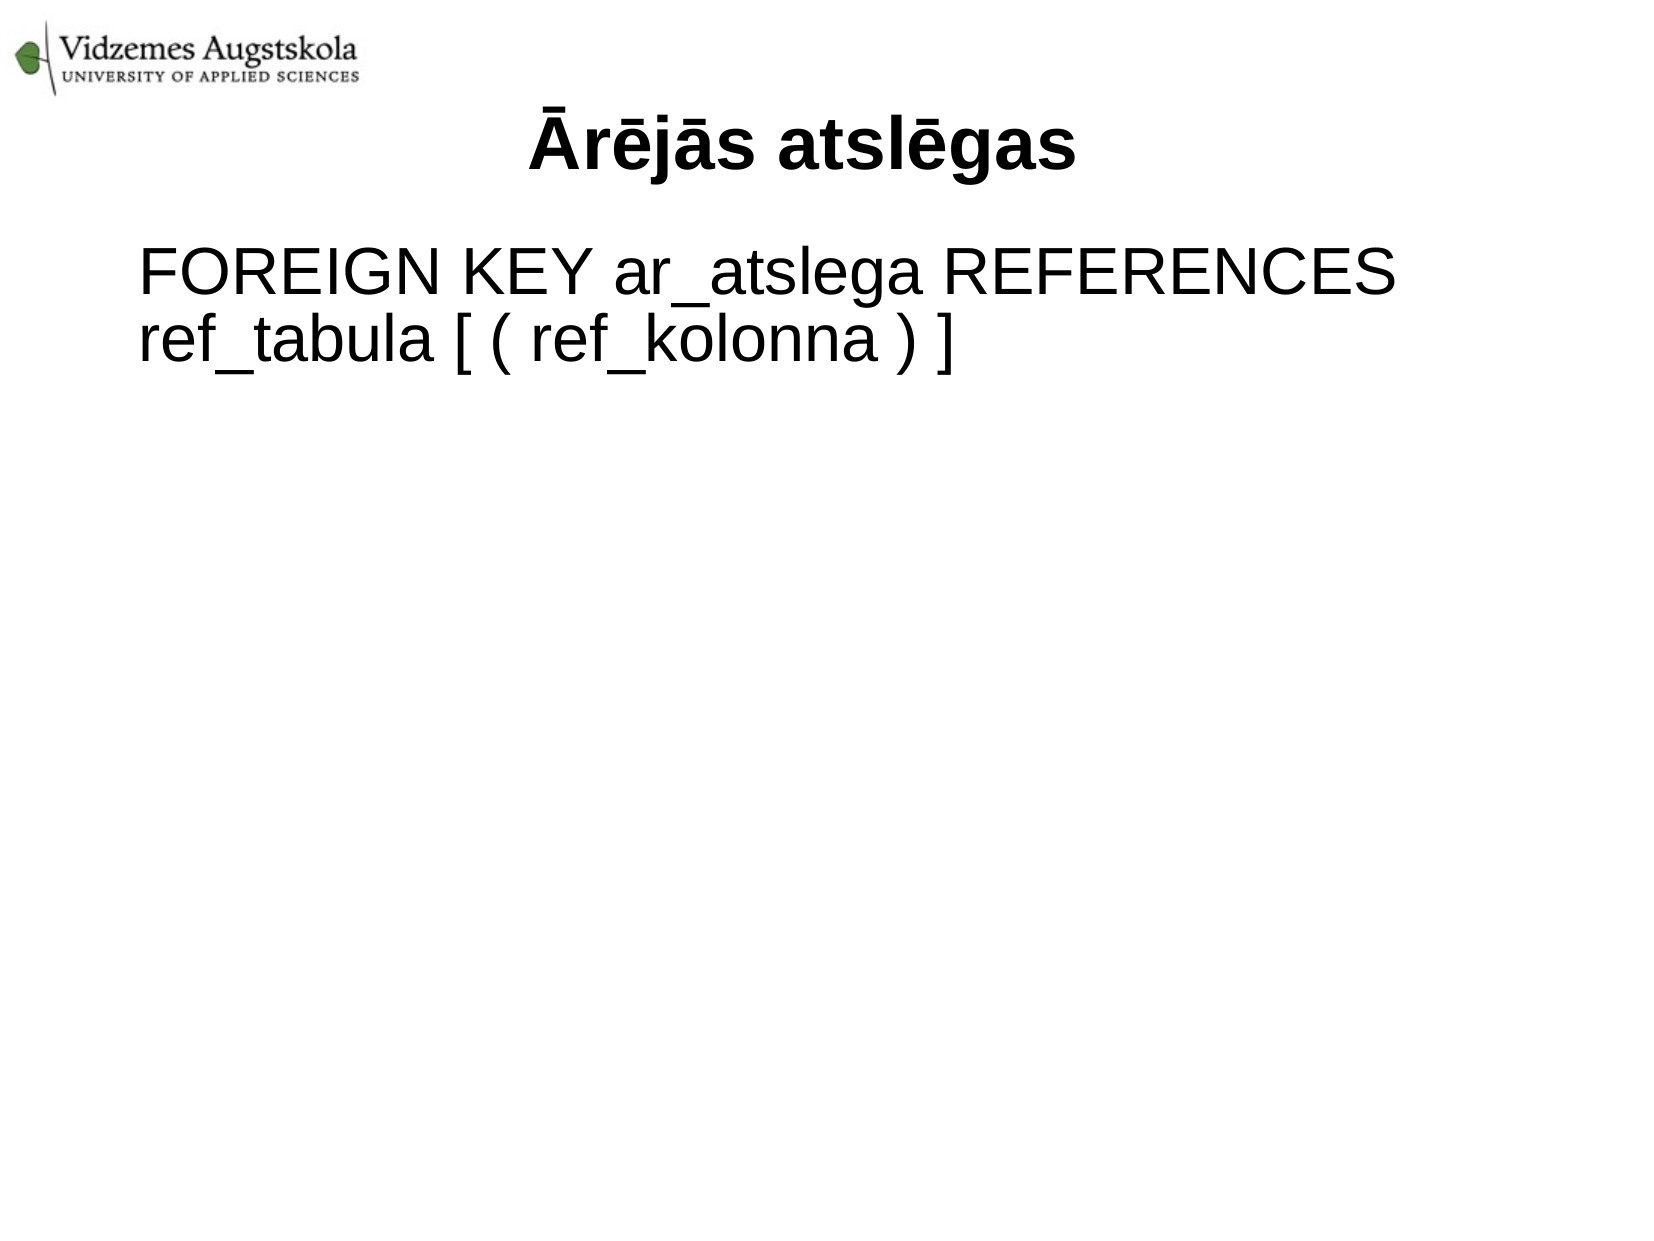

# Ārējās atslēgas
FOREIGN KEY ar_atslega REFERENCES ref_tabula [ ( ref_kolonna ) ]